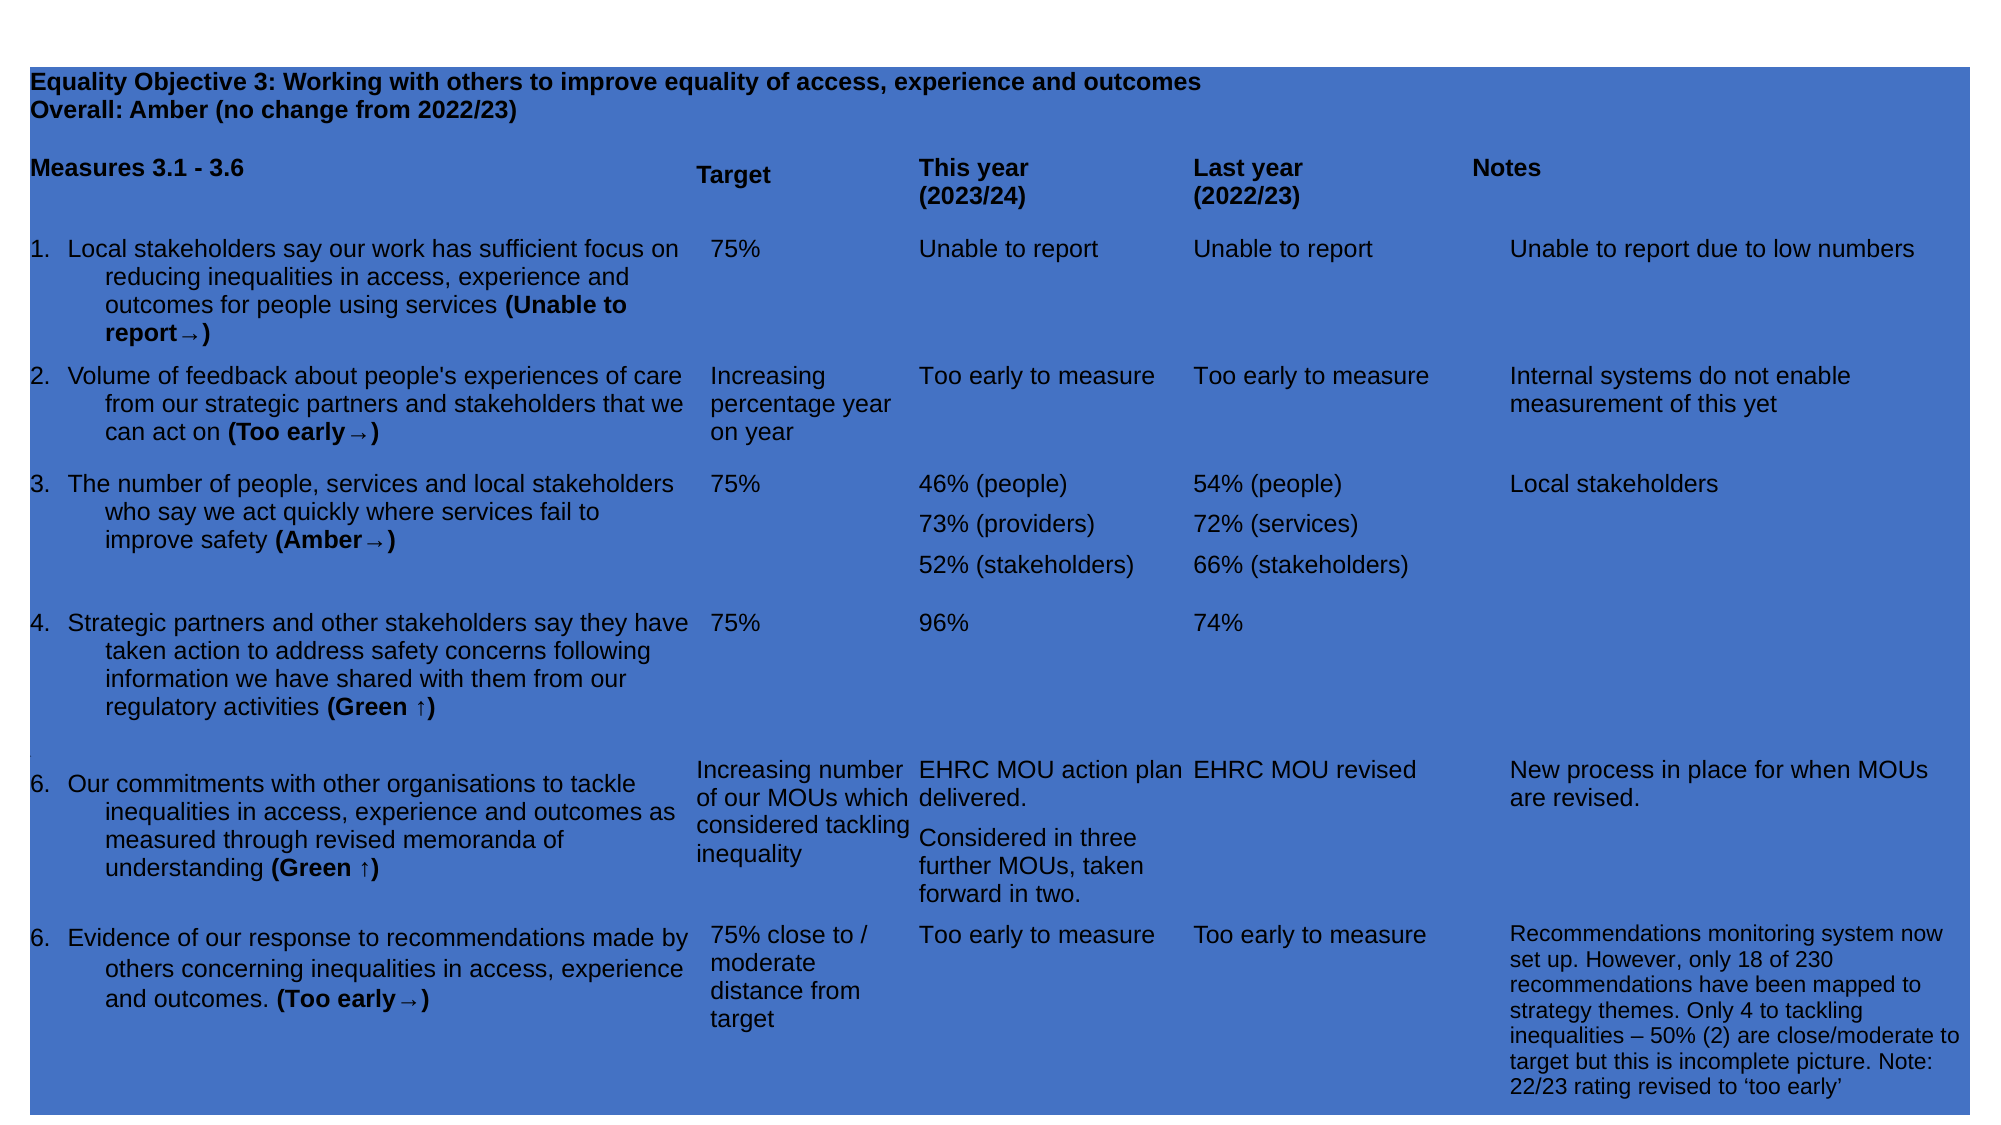

| Equality Objective 3: Working with others to improve equality of access, experience and outcomes Overall: Amber (no change from 2022/23) | | | | |
| --- | --- | --- | --- | --- |
| Measures 3.1 - 3.6 | Target | This year (2023/24) | Last year (2022/23) | Notes |
| Local stakeholders say our work has sufficient focus on reducing inequalities in access, experience and outcomes for people using services (Unable to report→) | 75% | Unable to report | Unable to report | Unable to report due to low numbers |
| Volume of feedback about people's experiences of care from our strategic partners and stakeholders that we can act on (Too early→) | Increasing percentage year on year | Too early to measure | Too early to measure | Internal systems do not enable measurement of this yet |
| The number of people, services and local stakeholders who say we act quickly where services fail to improve safety (Amber→) | 75% | 46% (people) 73% (providers) 52% (stakeholders) | 54% (people) 72% (services) 66% (stakeholders) | Local stakeholders |
| Strategic partners and other stakeholders say they have taken action to address safety concerns following information we have shared with them from our regulatory activities (Green ↑) | 75% | 96% | 74% | |
| Our commitments with other organisations to tackle inequalities in access, experience and outcomes as measured through revised memoranda of understanding (Green ↑) | Increasing number of our MOUs which considered tackling inequality | EHRC MOU action plan delivered.  Considered in three further MOUs, taken forward in two. | EHRC MOU revised | New process in place for when MOUs are revised. |
| Evidence of our response to recommendations made by others concerning inequalities in access, experience and outcomes. (Too early→) | 75% close to / moderate  distance from target | Too early to measure | Too early to measure | Recommendations monitoring system now set up. However, only 18 of 230 recommendations have been mapped to strategy themes. Only 4 to tackling inequalities – 50% (2) are close/moderate to target but this is incomplete picture. Note: 22/23 rating revised to ‘too early’ |
# Measures of Success by Equality Objective 2023/24 EO3